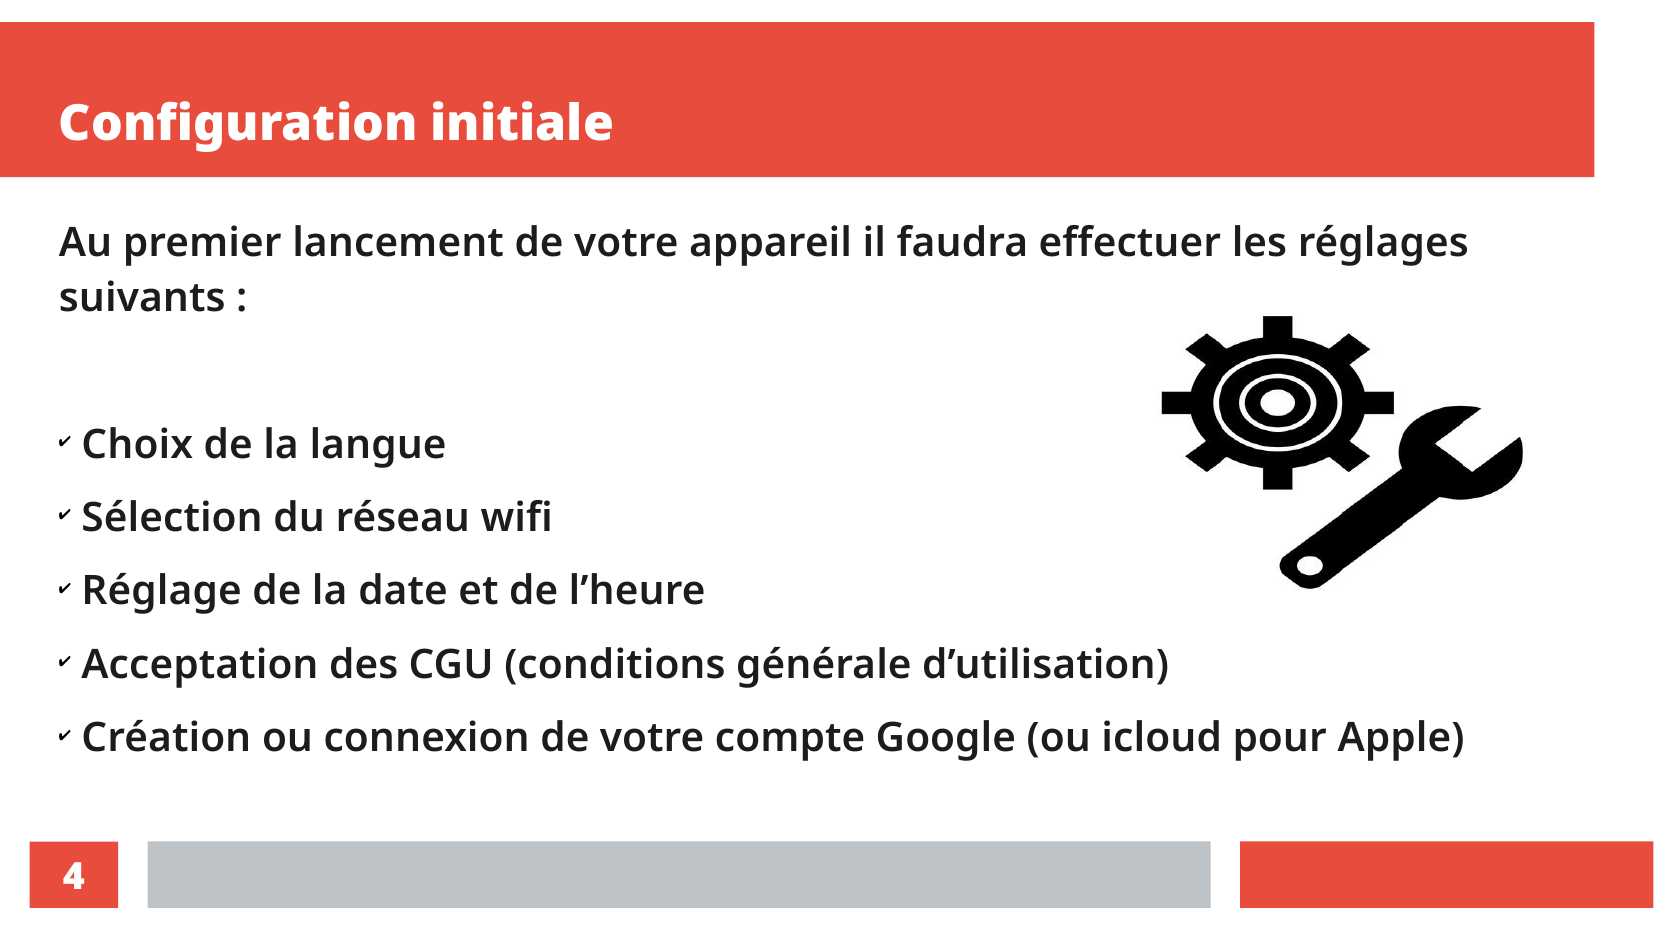

# Configuration initiale
Au premier lancement de votre appareil il faudra effectuer les réglages suivants :
 Choix de la langue
 Sélection du réseau wifi
 Réglage de la date et de l’heure
 Acceptation des CGU (conditions générale d’utilisation)
 Création ou connexion de votre compte Google (ou icloud pour Apple)
4